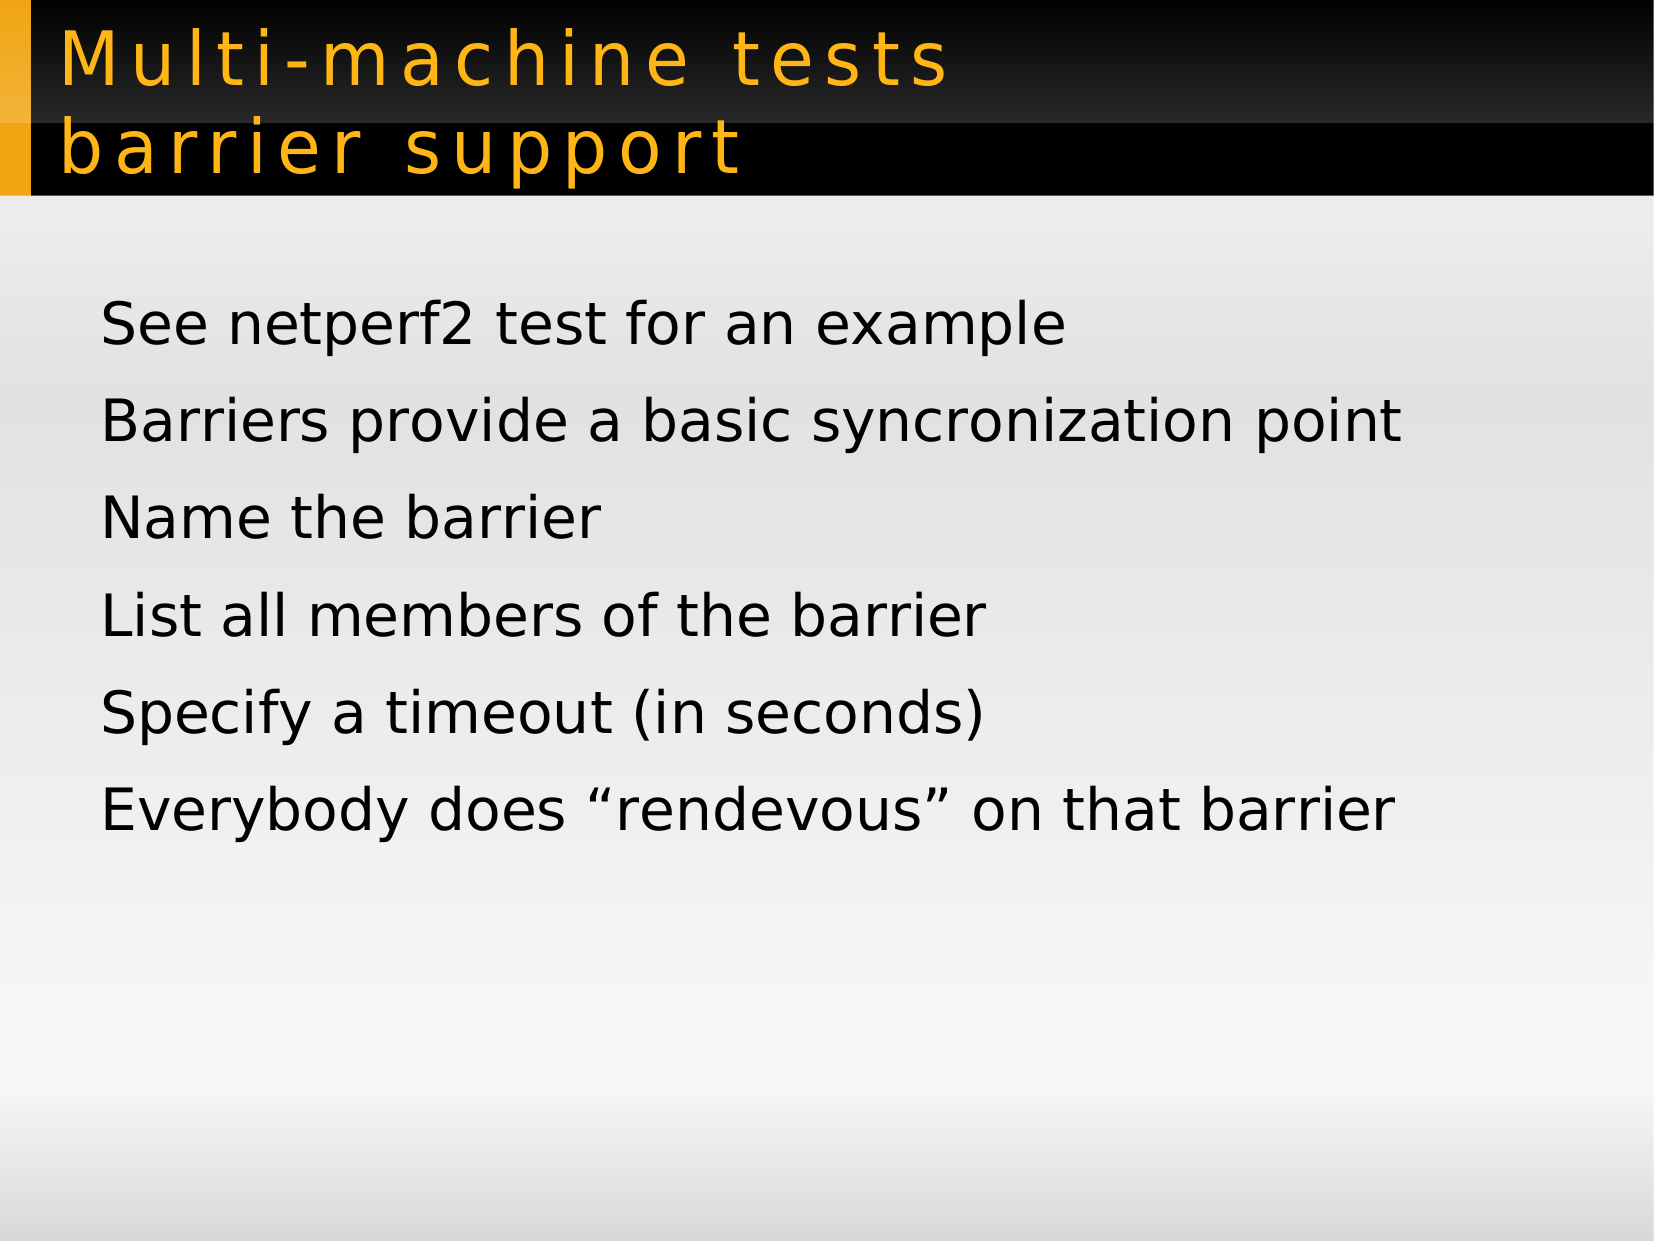

# Multi-machine tests barrier support
See netperf2 test for an example
Barriers provide a basic syncronization point
Name the barrier
List all members of the barrier
Specify a timeout (in seconds)
Everybody does “rendevous” on that barrier